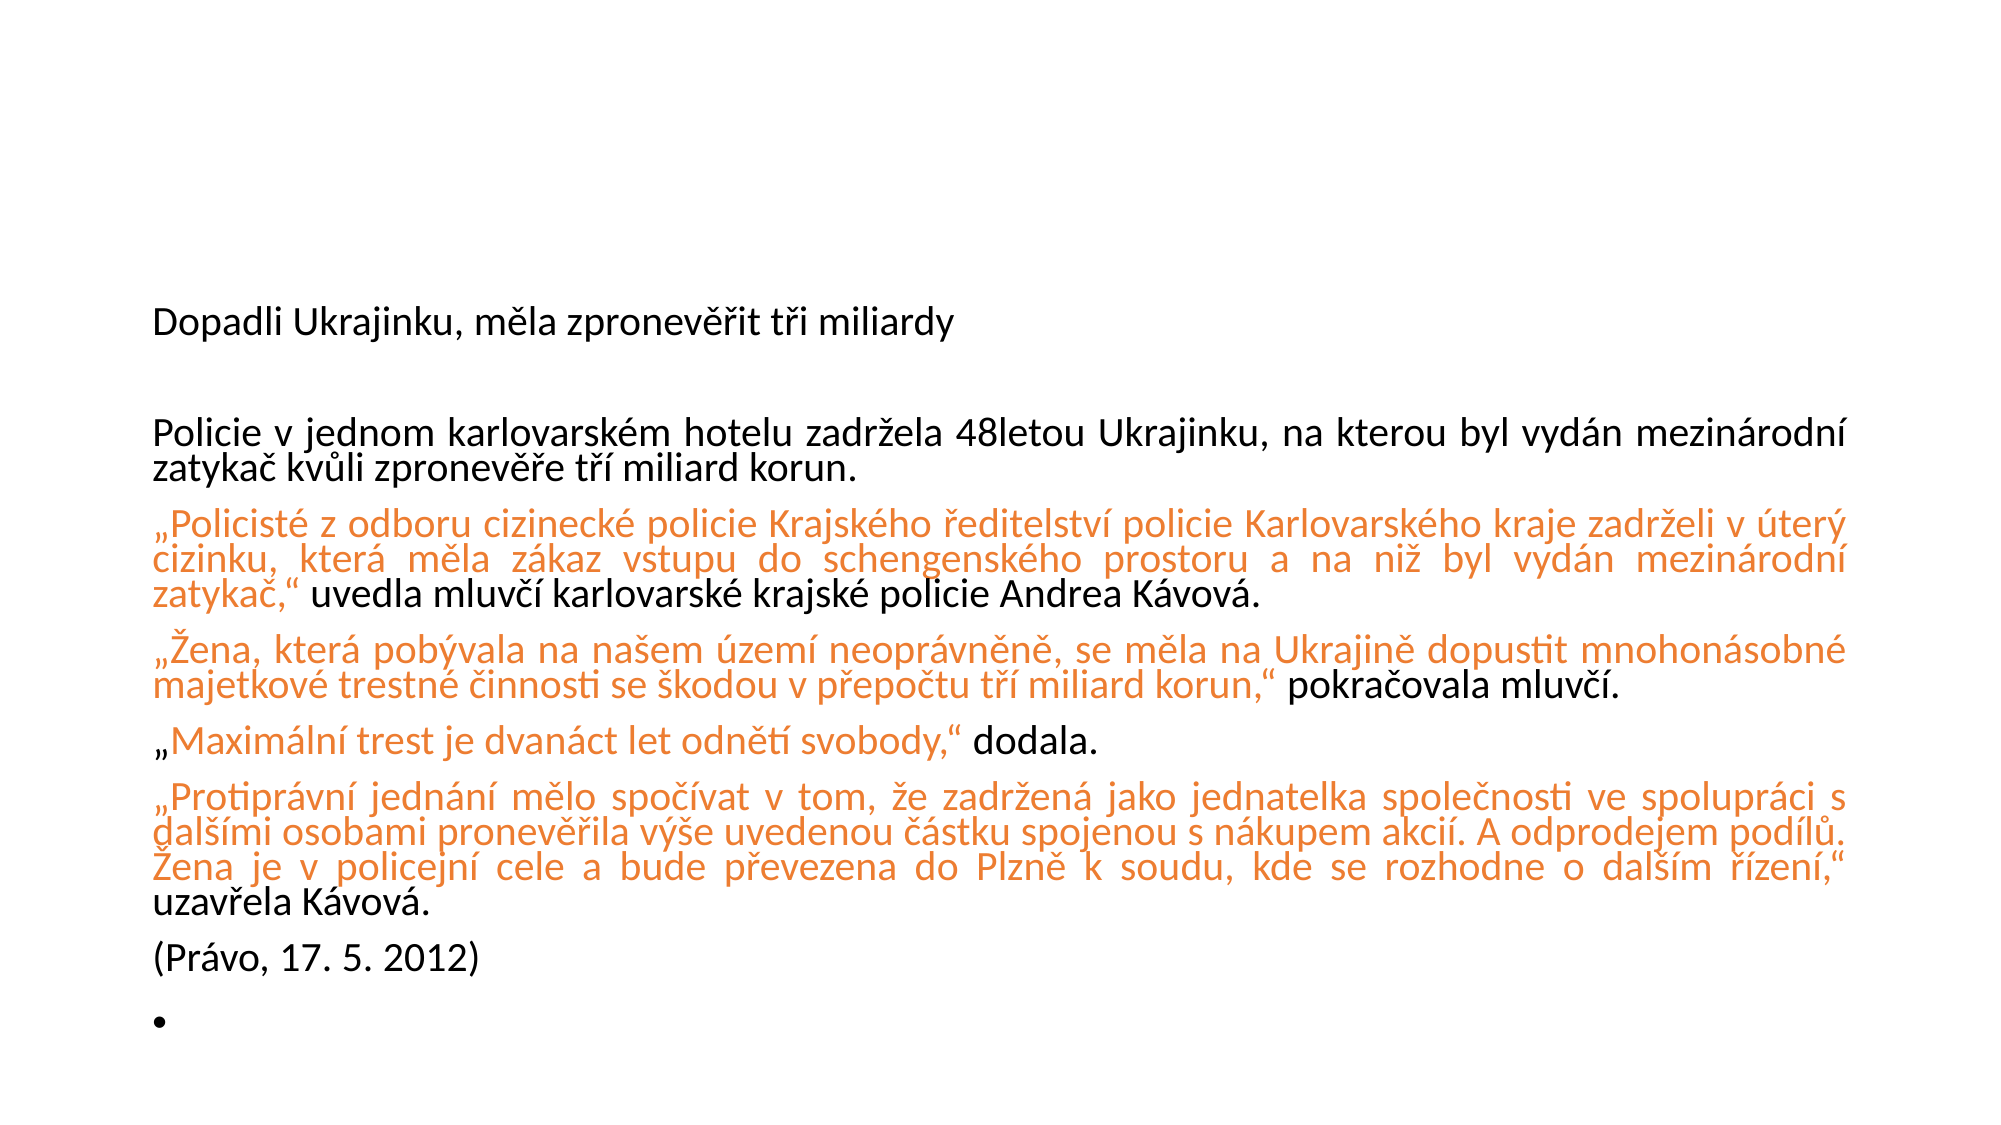

#
Dopadli Ukrajinku, měla zpronevěřit tři miliardy
Policie v jednom karlovarském hotelu zadržela 48letou Ukrajinku, na kterou byl vydán mezinárodní zatykač kvůli zpronevěře tří miliard korun.
„Policisté z odboru cizinecké policie Krajského ředitelství policie Karlovarského kraje zadrželi v úterý cizinku, která měla zákaz vstupu do schengenského prostoru a na niž byl vydán mezinárodní zatykač,“ uvedla mluvčí karlovarské krajské policie Andrea Kávová.
„Žena, která pobývala na našem území neoprávněně, se měla na Ukrajině dopustit mnohonásobné majetkové trestné činnosti se škodou v přepočtu tří miliard korun,“ pokračovala mluvčí.
„Maximální trest je dvanáct let odnětí svobody,“ dodala.
„Protiprávní jednání mělo spočívat v tom, že zadržená jako jednatelka společnosti ve spolupráci s dalšími osobami pronevěřila výše uvedenou částku spojenou s nákupem akcií. A odprodejem podílů. Žena je v policejní cele a bude převezena do Plzně k soudu, kde se rozhodne o dalším řízení,“ uzavřela Kávová.
(Právo, 17. 5. 2012)